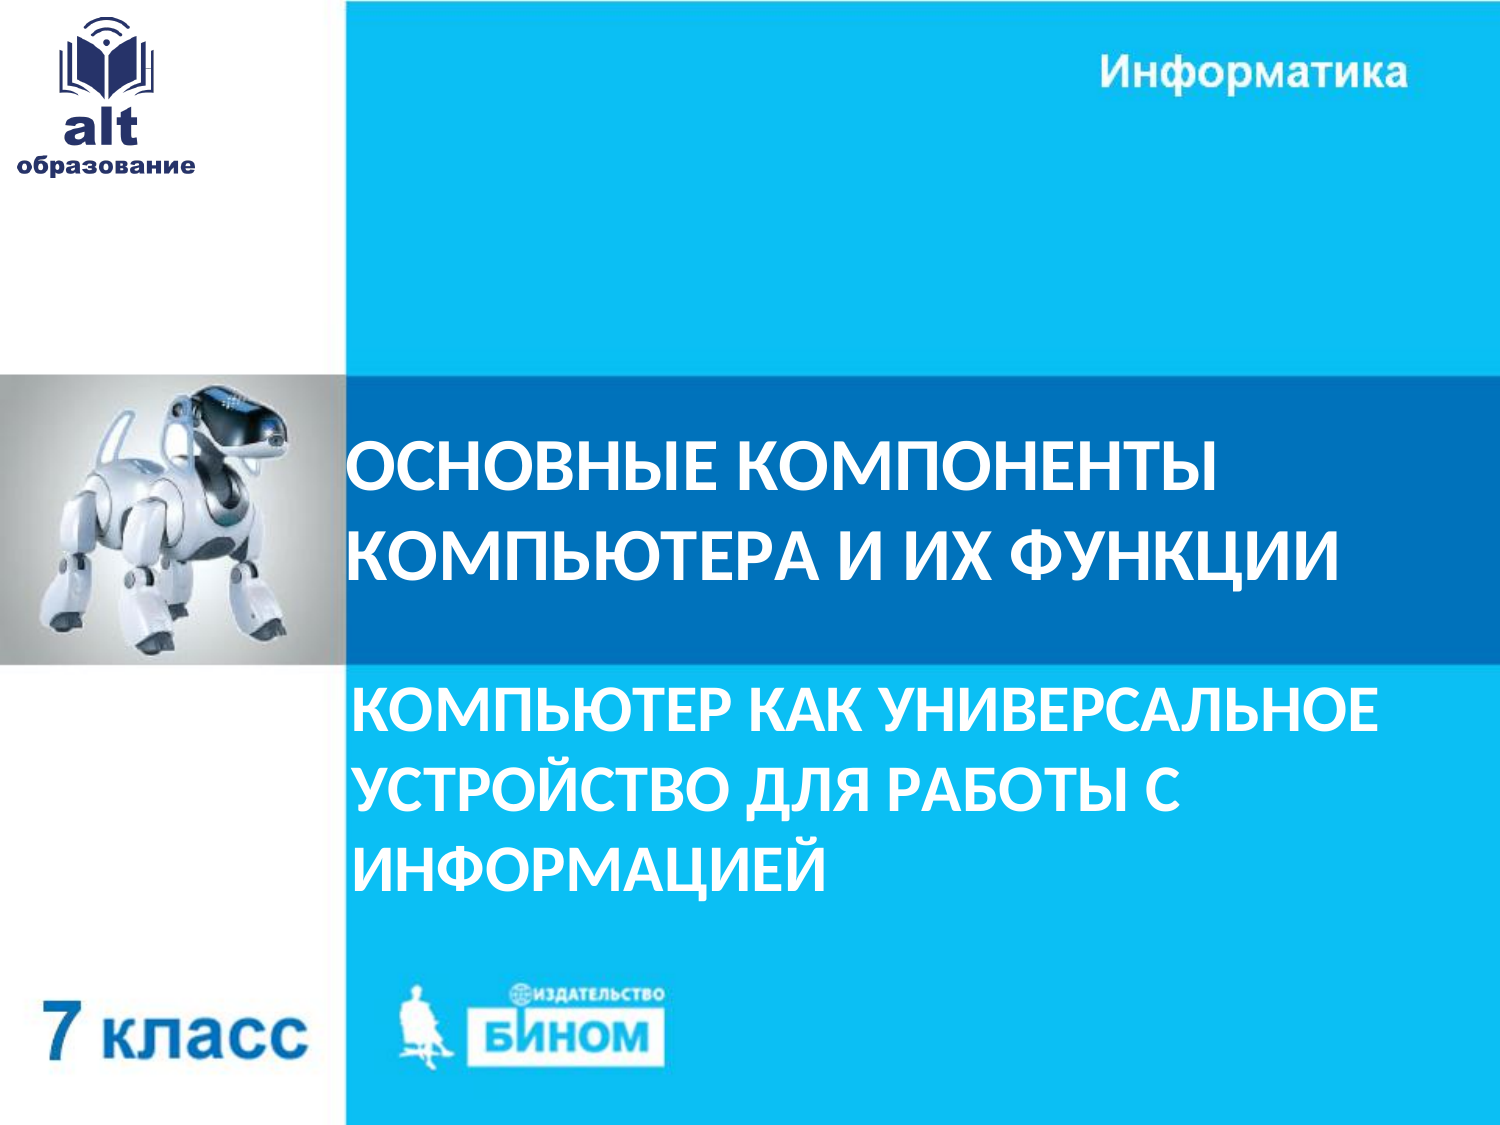

ОСНОВНЫЕ КОМПОНЕНТЫ КОМПЬЮТЕРА И ИХ ФУНКЦИИ
КОМПЬЮТЕР КАК УНИВЕРСАЛЬНОЕ УСТРОЙСТВО ДЛЯ РАБОТЫ С ИНФОРМАЦИЕЙ